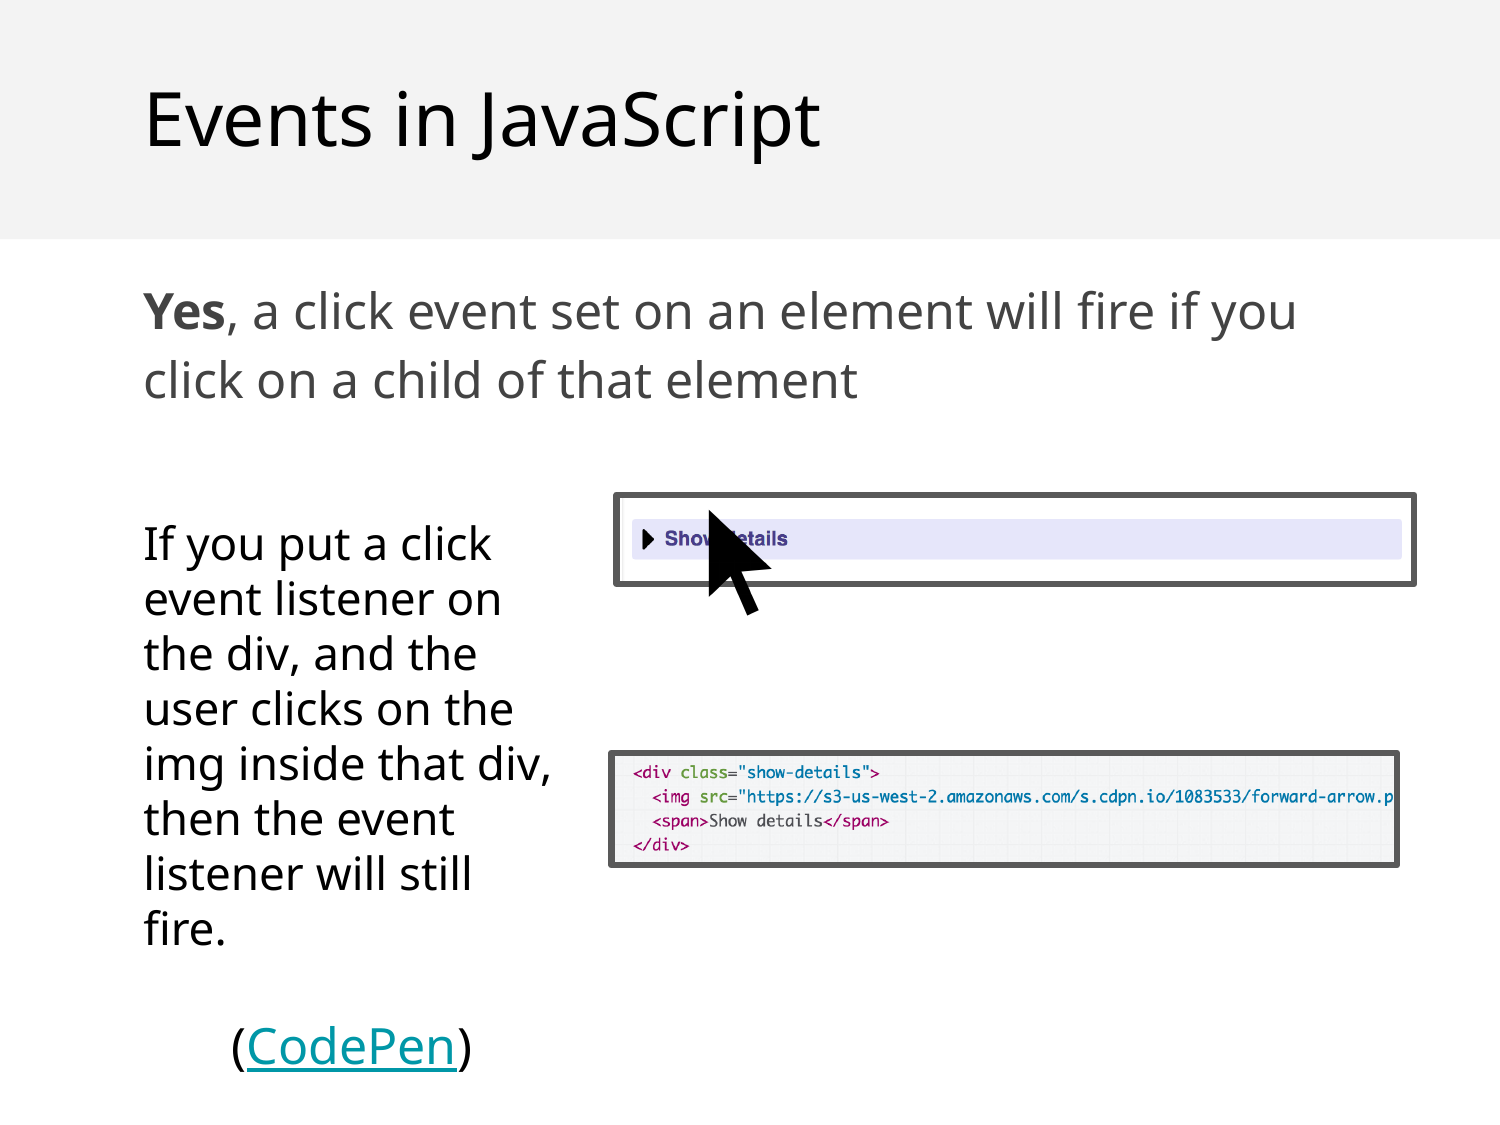

# Events in JavaScript
Yes, a click event set on an element will fire if you click on a child of that element
If you put a click event listener on the div, and the user clicks on the img inside that div, then the event listener will still fire.
(CodePen)